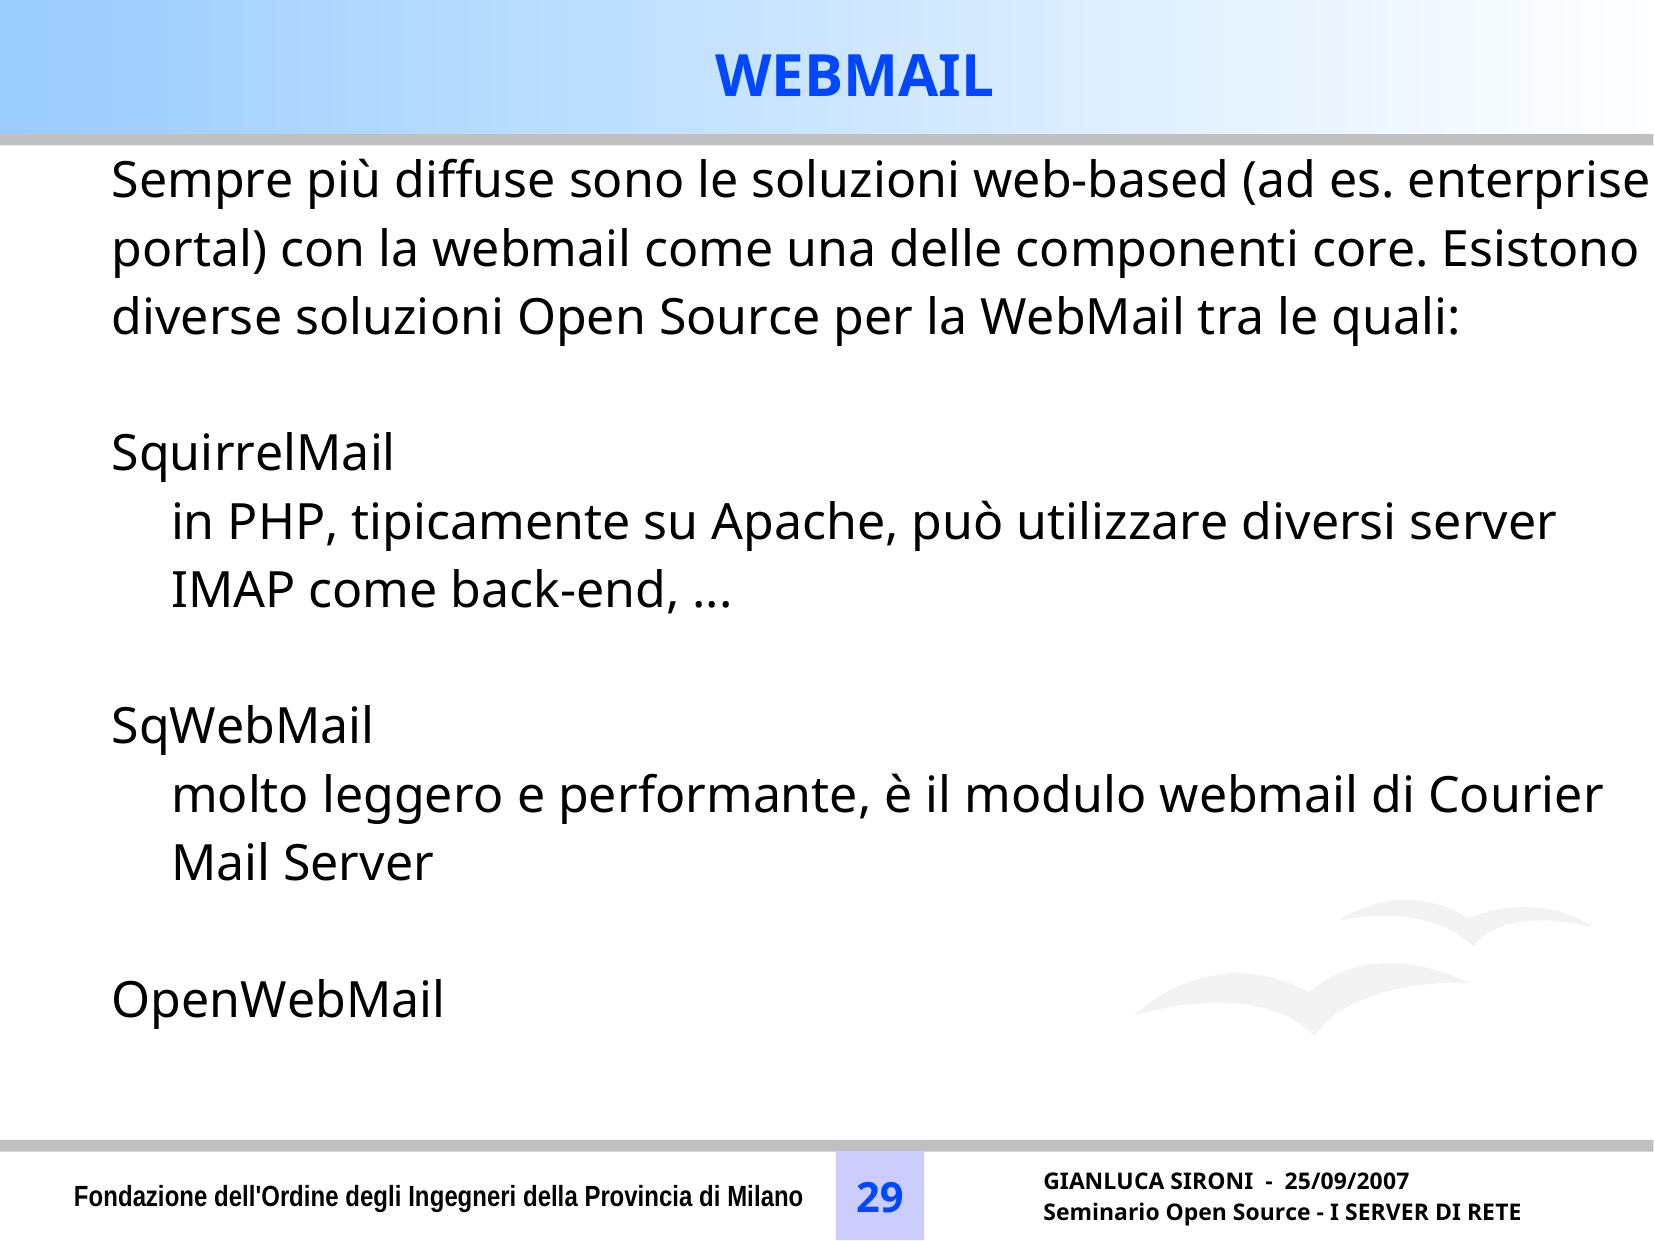

# WEBMAIL
Sempre più diffuse sono le soluzioni web-based (ad es. enterprise portal) con la webmail come una delle componenti core. Esistono diverse soluzioni Open Source per la WebMail tra le quali:
SquirrelMail
in PHP, tipicamente su Apache, può utilizzare diversi server IMAP come back-end, ...
SqWebMail
molto leggero e performante, è il modulo webmail di Courier Mail Server
OpenWebMail